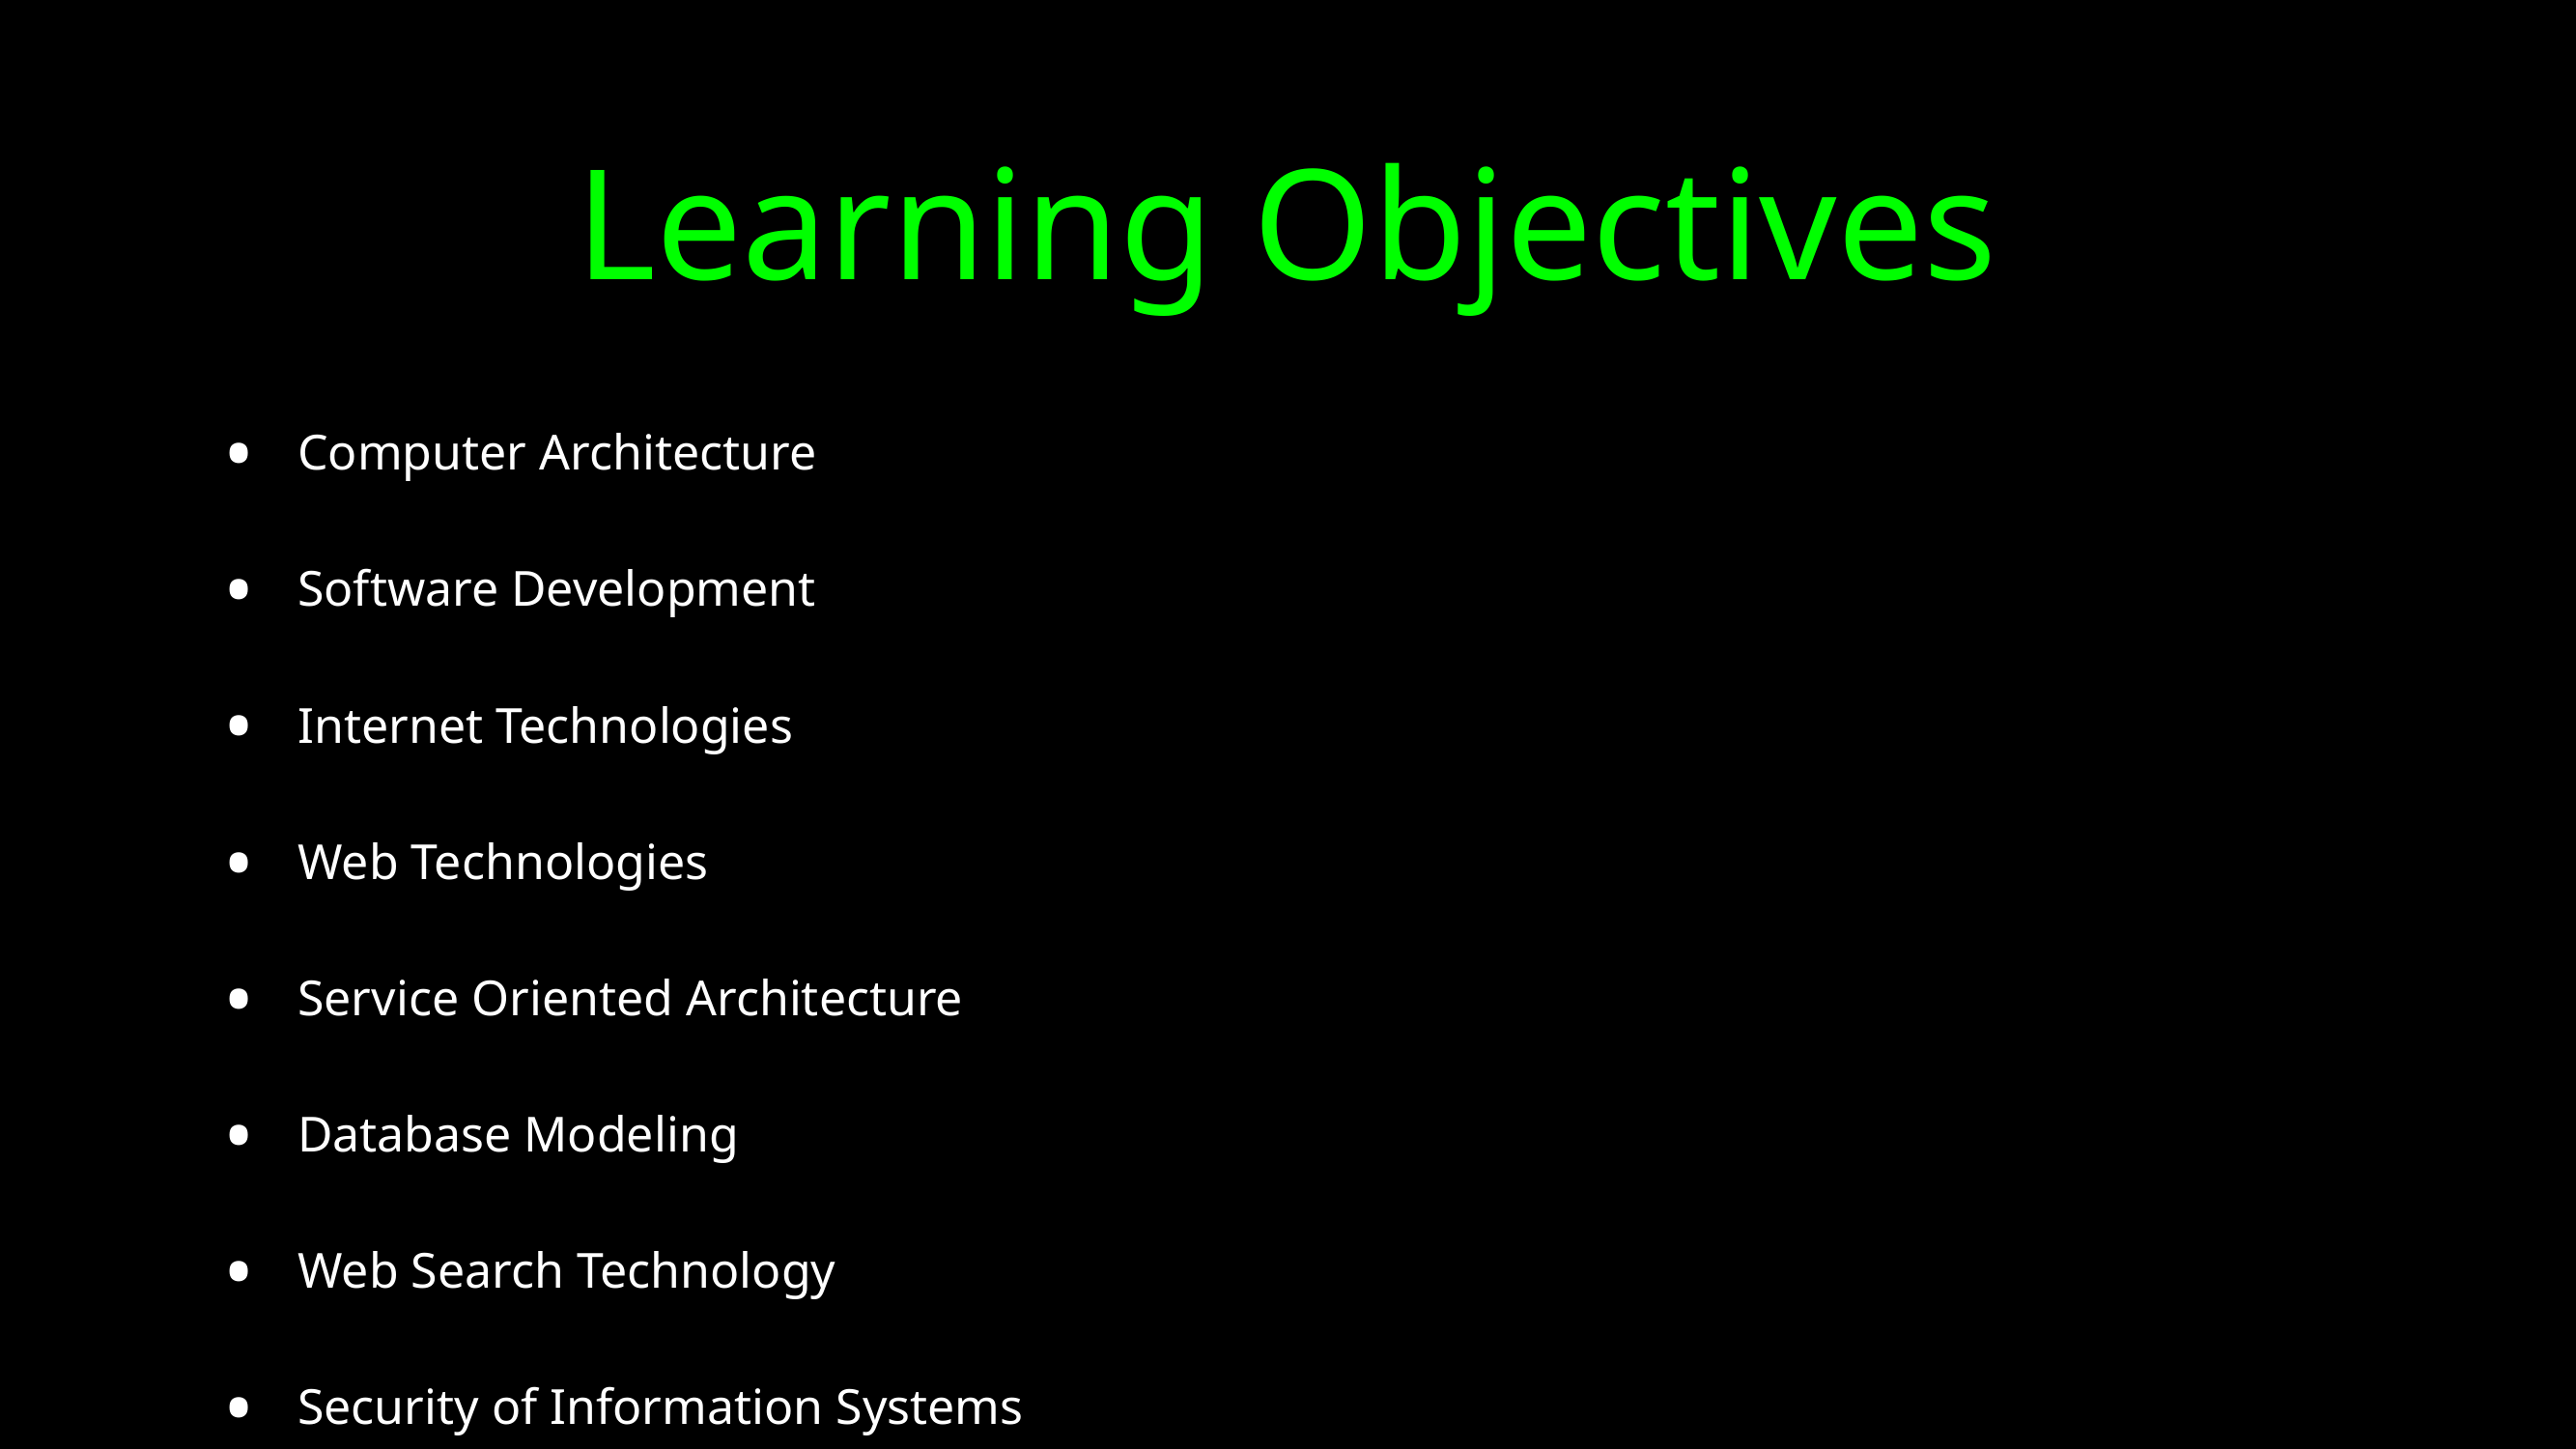

# Learning Objectives
Computer Architecture
Software Development
Internet Technologies
Web Technologies
Service Oriented Architecture
Database Modeling
Web Search Technology
Security of Information Systems